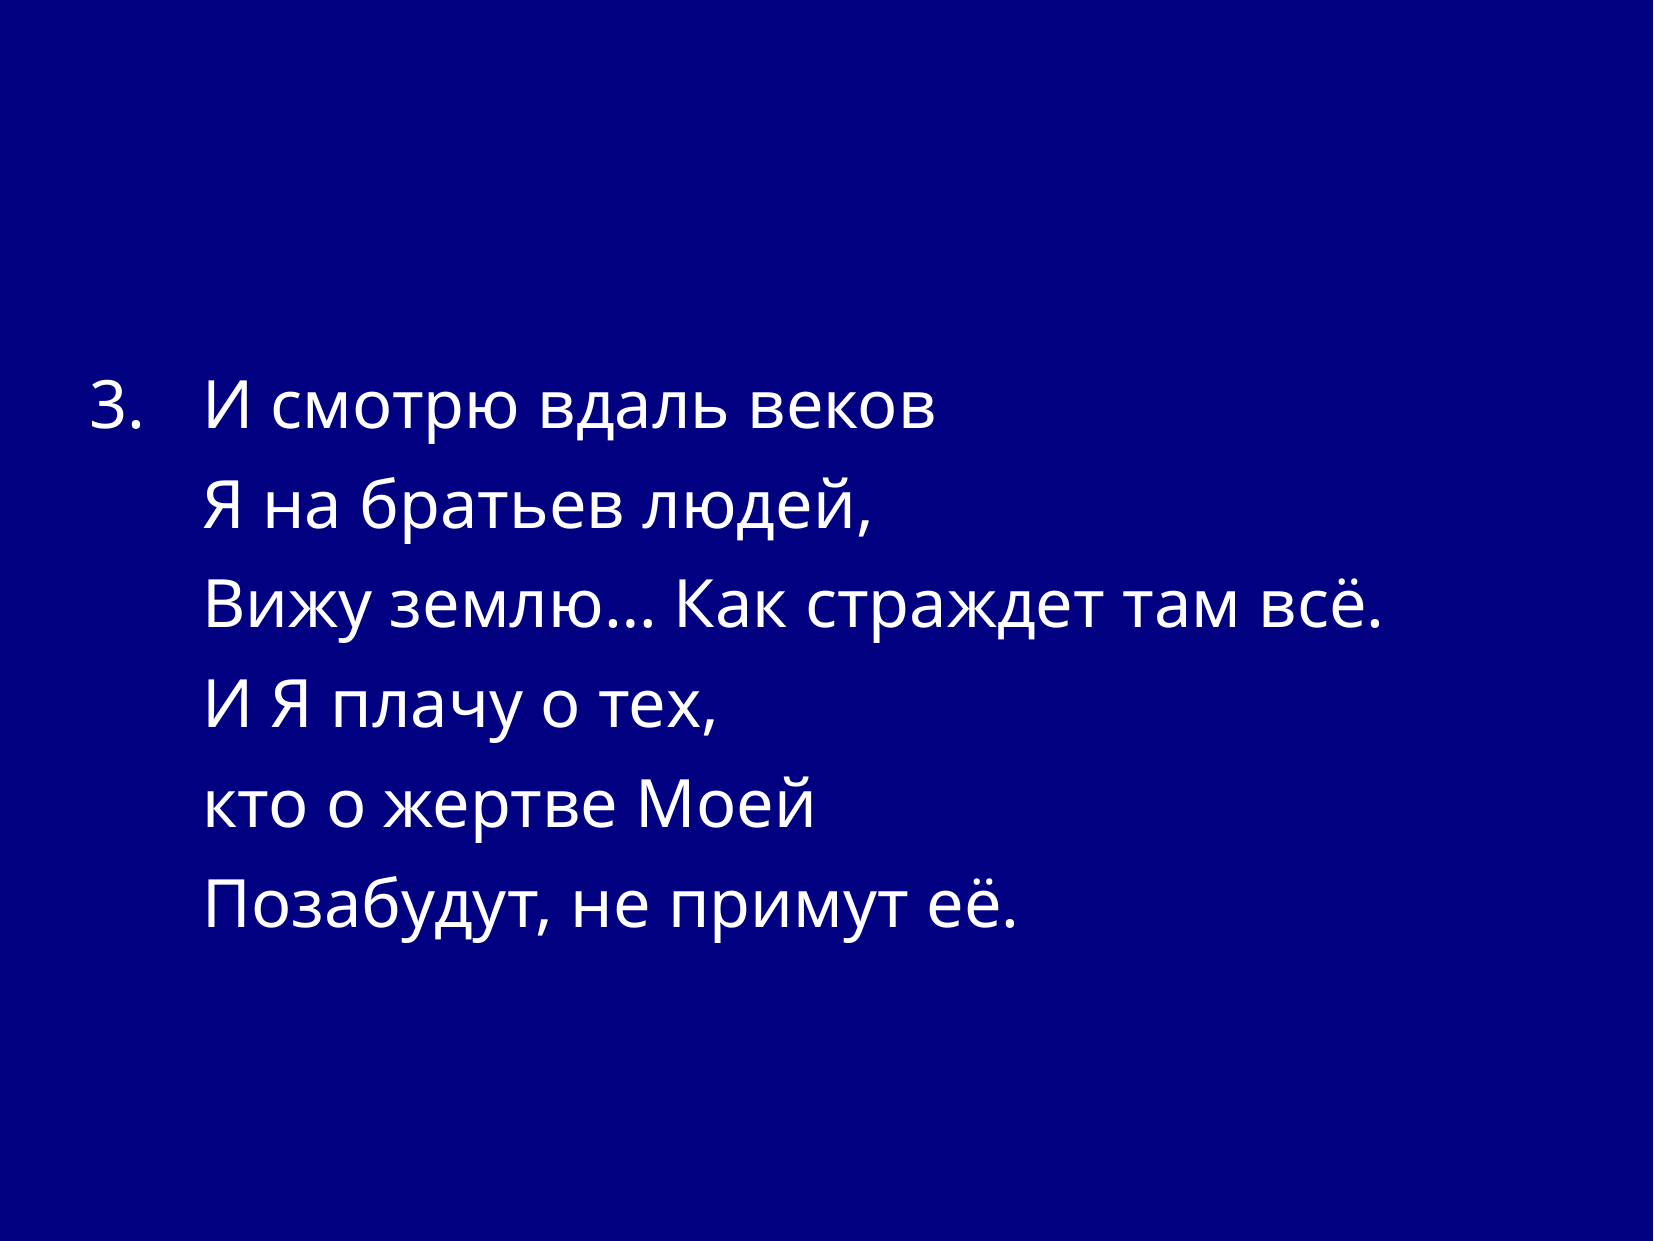

3.	И смотрю вдаль веков
	Я на братьев людей,
	Вижу землю… Как страждет там всё.
	И Я плачу о тех,
	кто о жертве Моей
	Позабудут, не примут её.